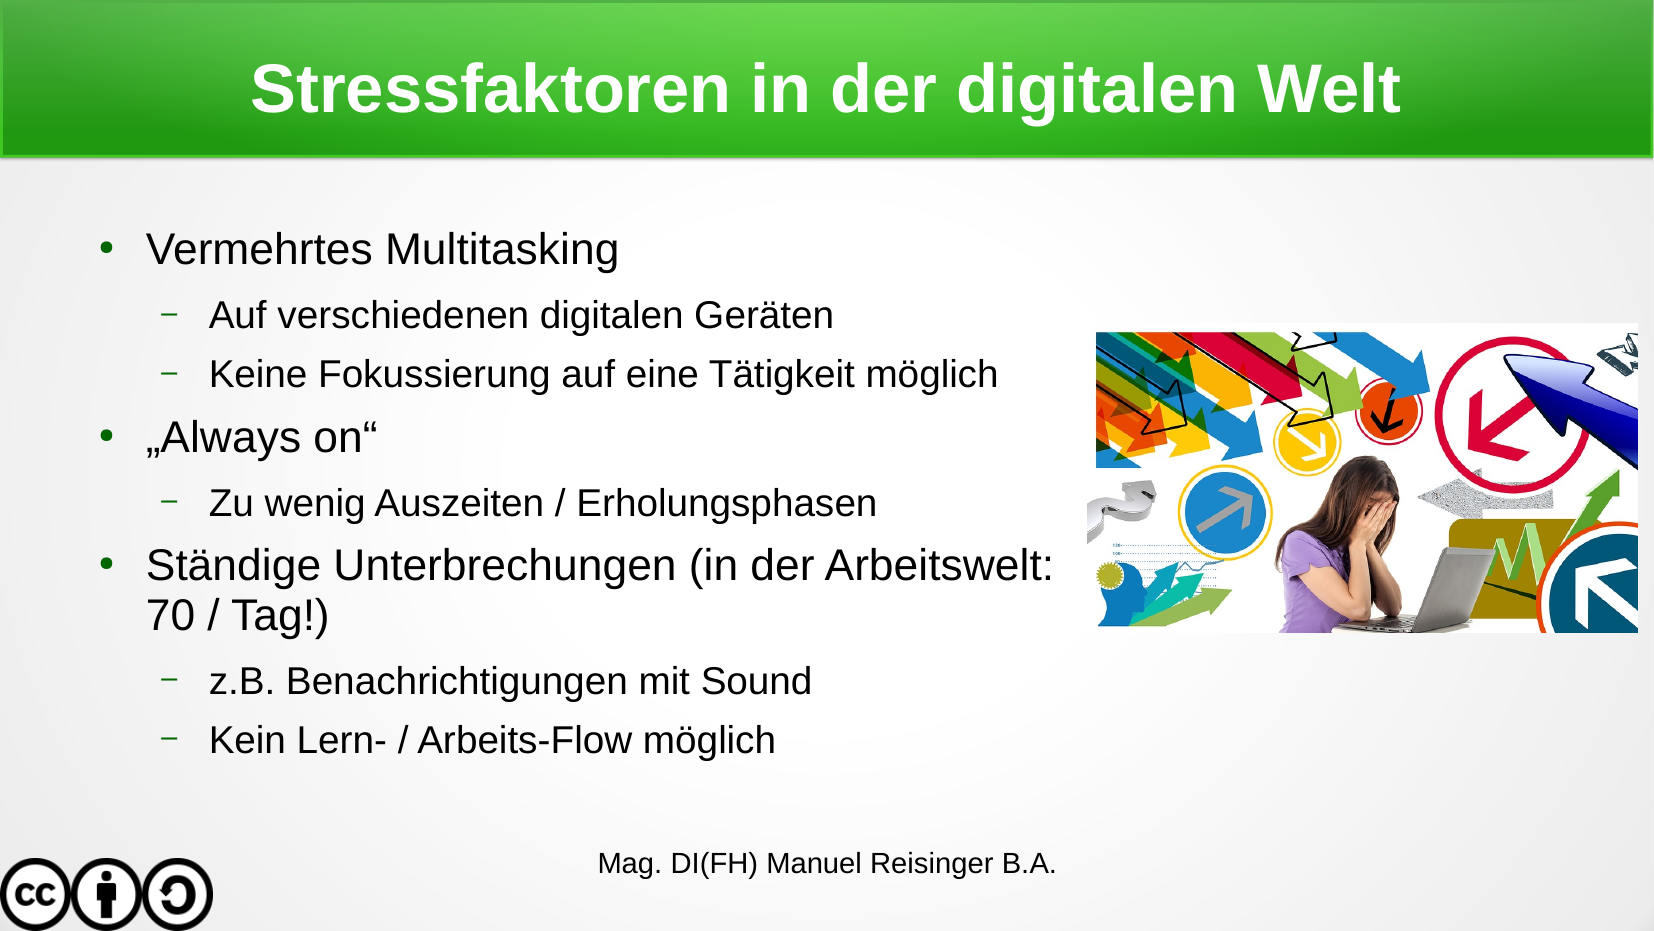

# Stressfaktoren in der digitalen Welt
Vermehrtes Multitasking
Auf verschiedenen digitalen Geräten
Keine Fokussierung auf eine Tätigkeit möglich
„Always on“
Zu wenig Auszeiten / Erholungsphasen
Ständige Unterbrechungen (in der Arbeitswelt: 70 / Tag!)
z.B. Benachrichtigungen mit Sound
Kein Lern- / Arbeits-Flow möglich